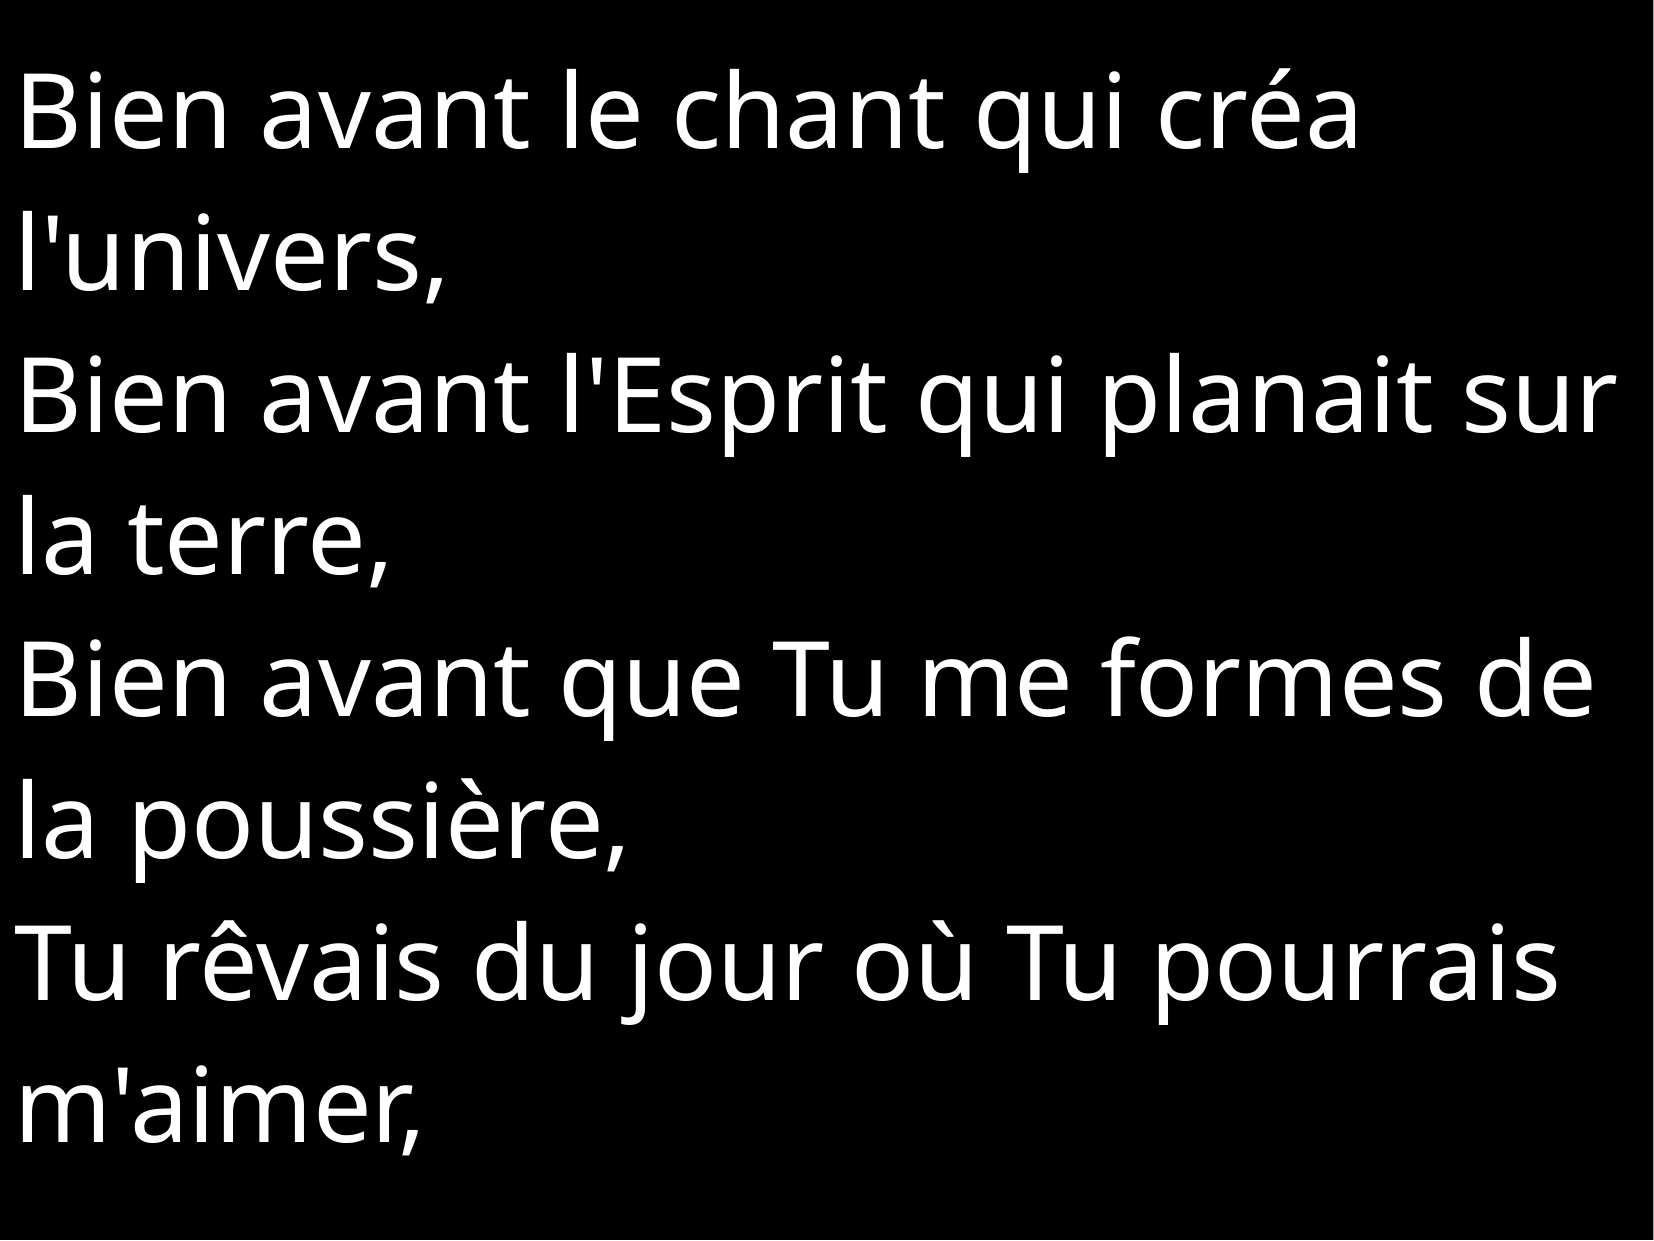

Bien avant le chant qui créa l'univers,
Bien avant l'Esprit qui planait sur la terre,
Bien avant que Tu me formes de la poussière,
Tu rêvais du jour où Tu pourrais
m'aimer,